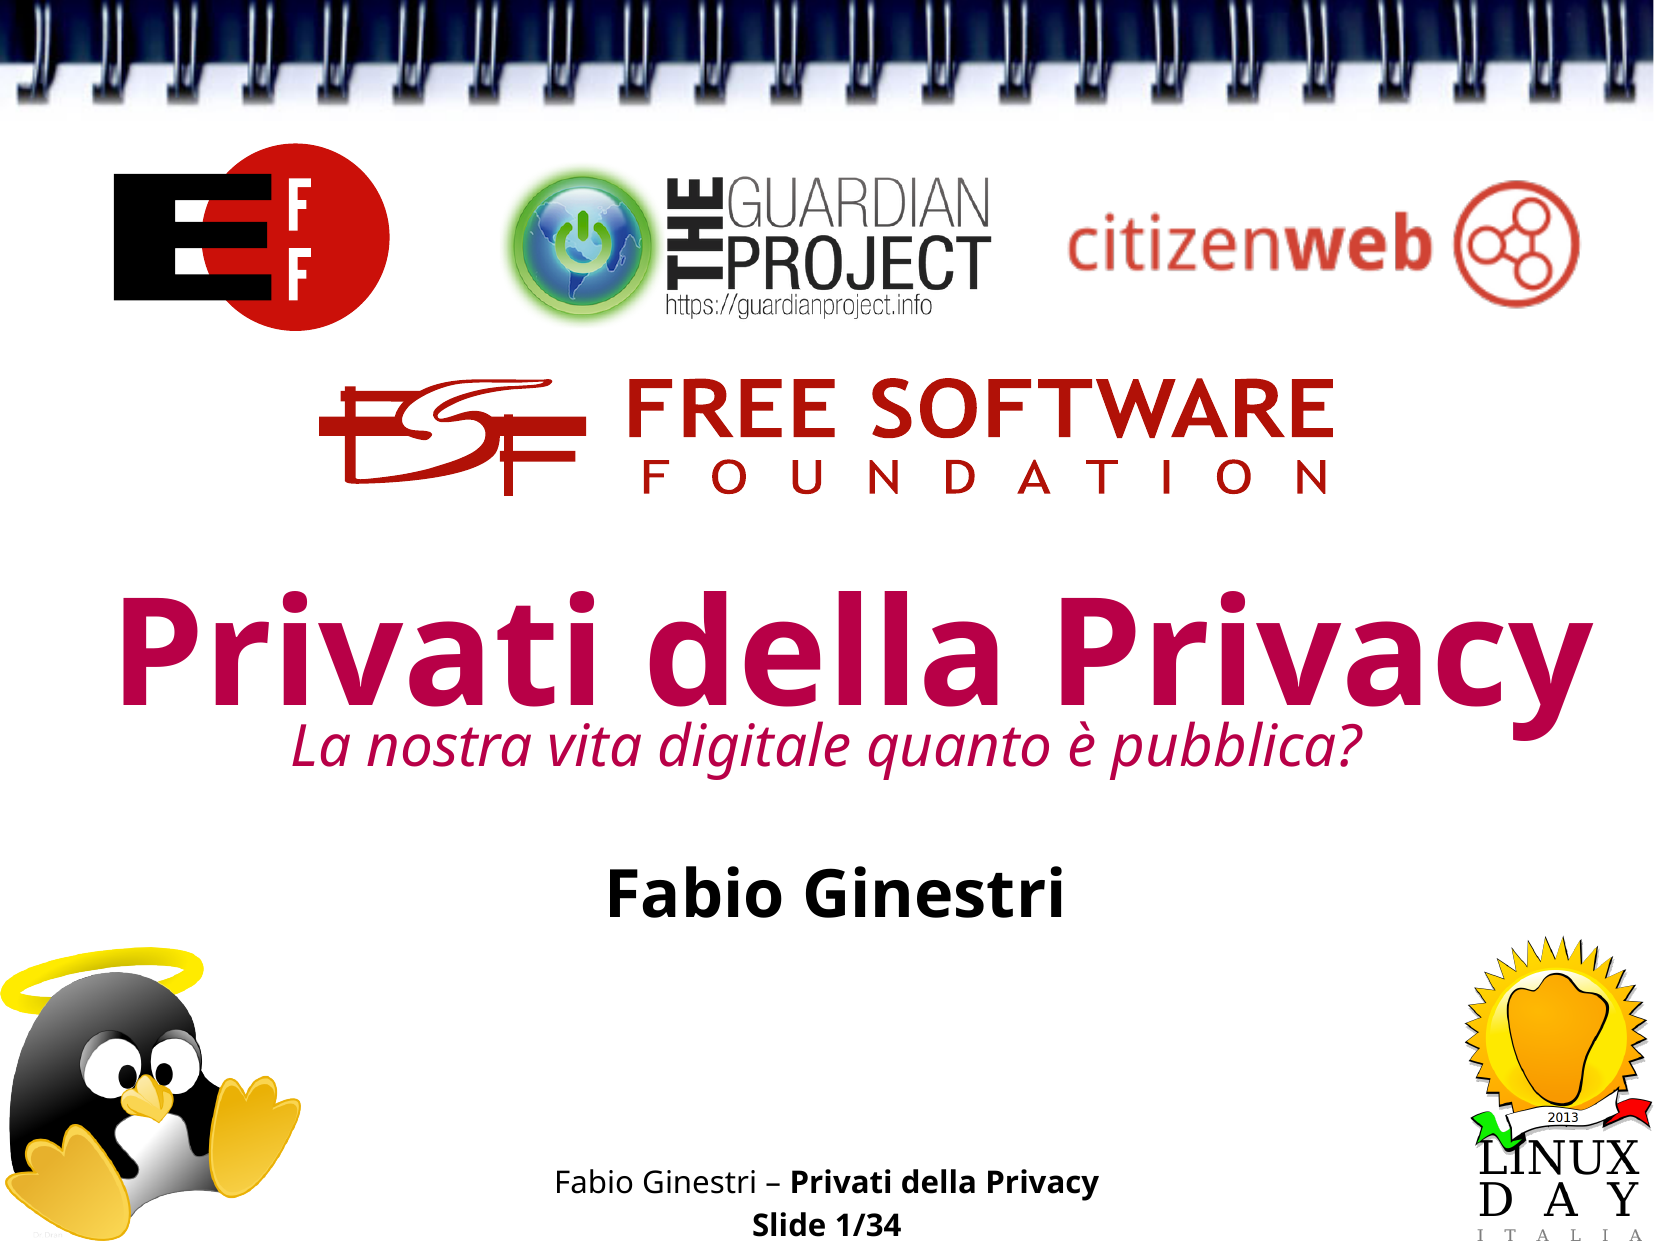

Privati della Privacy
La nostra vita digitale quanto è pubblica?
Fabio Ginestri
Fabio Ginestri – Privati della Privacy
Slide /34